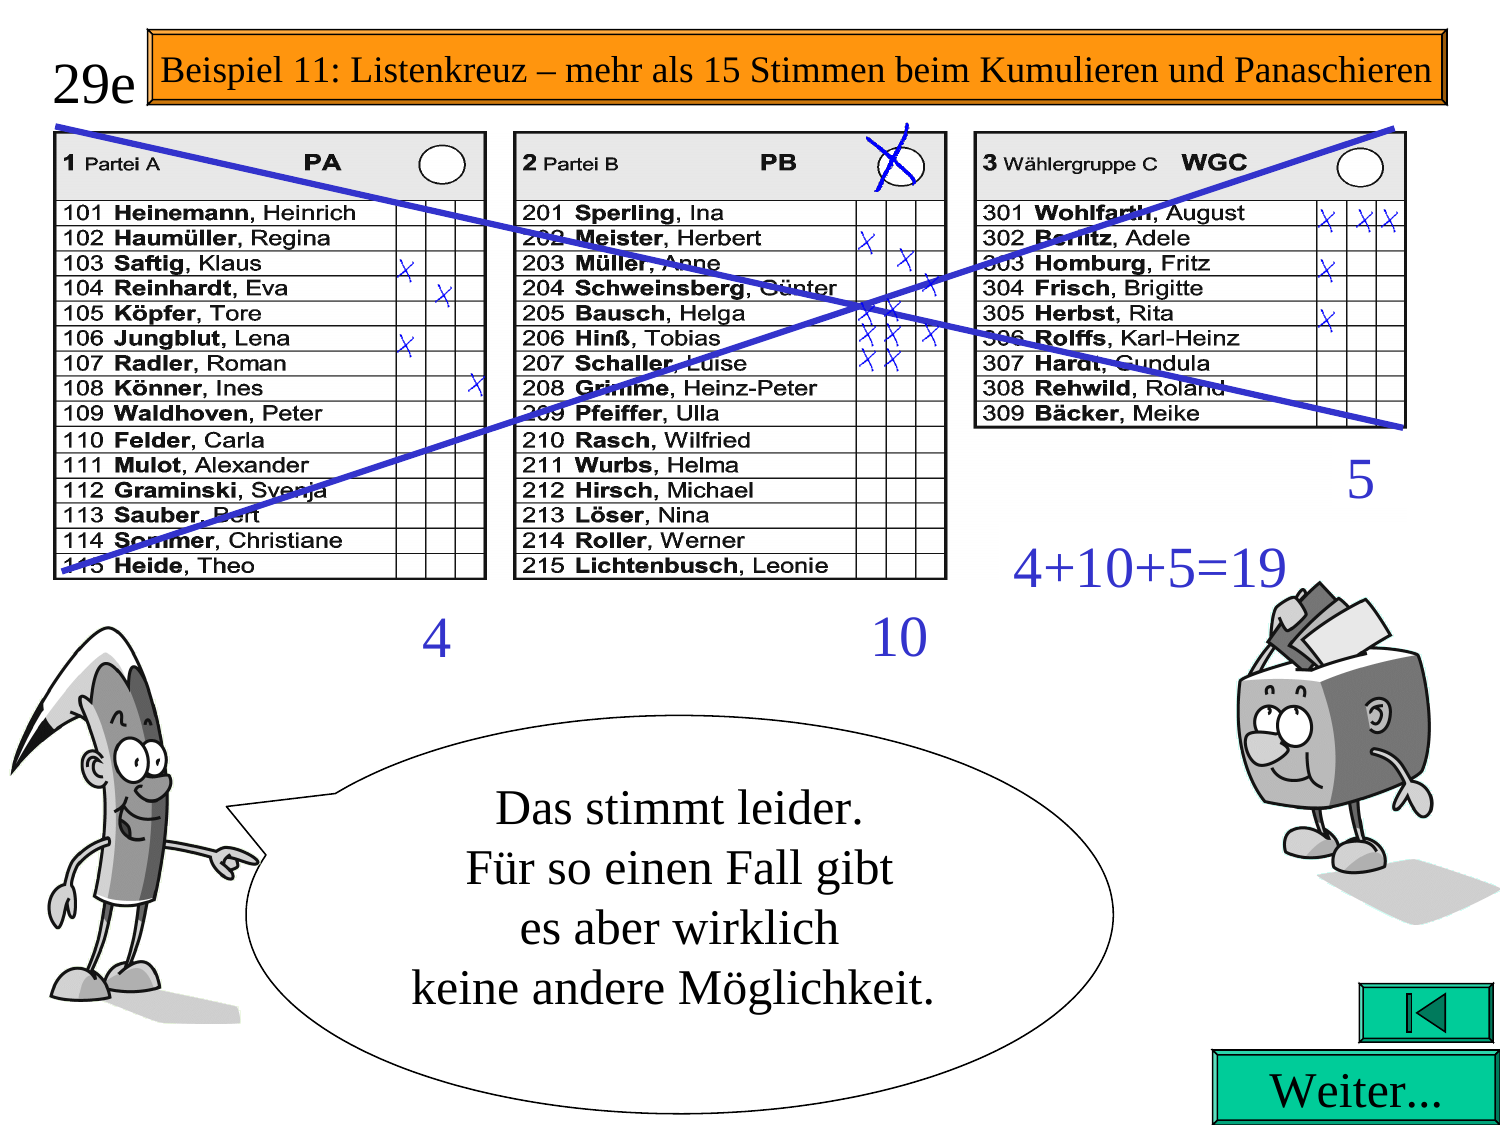

Beispiel 11: Listenkreuz – mehr als 15 Stimmen beim Kumulieren und Panaschieren
29e
5
4+10+5=19
10
4
Das stimmt leider.
Für so einen Fall gibt
es aber wirklich
keine andere Möglichkeit.
Weiter...